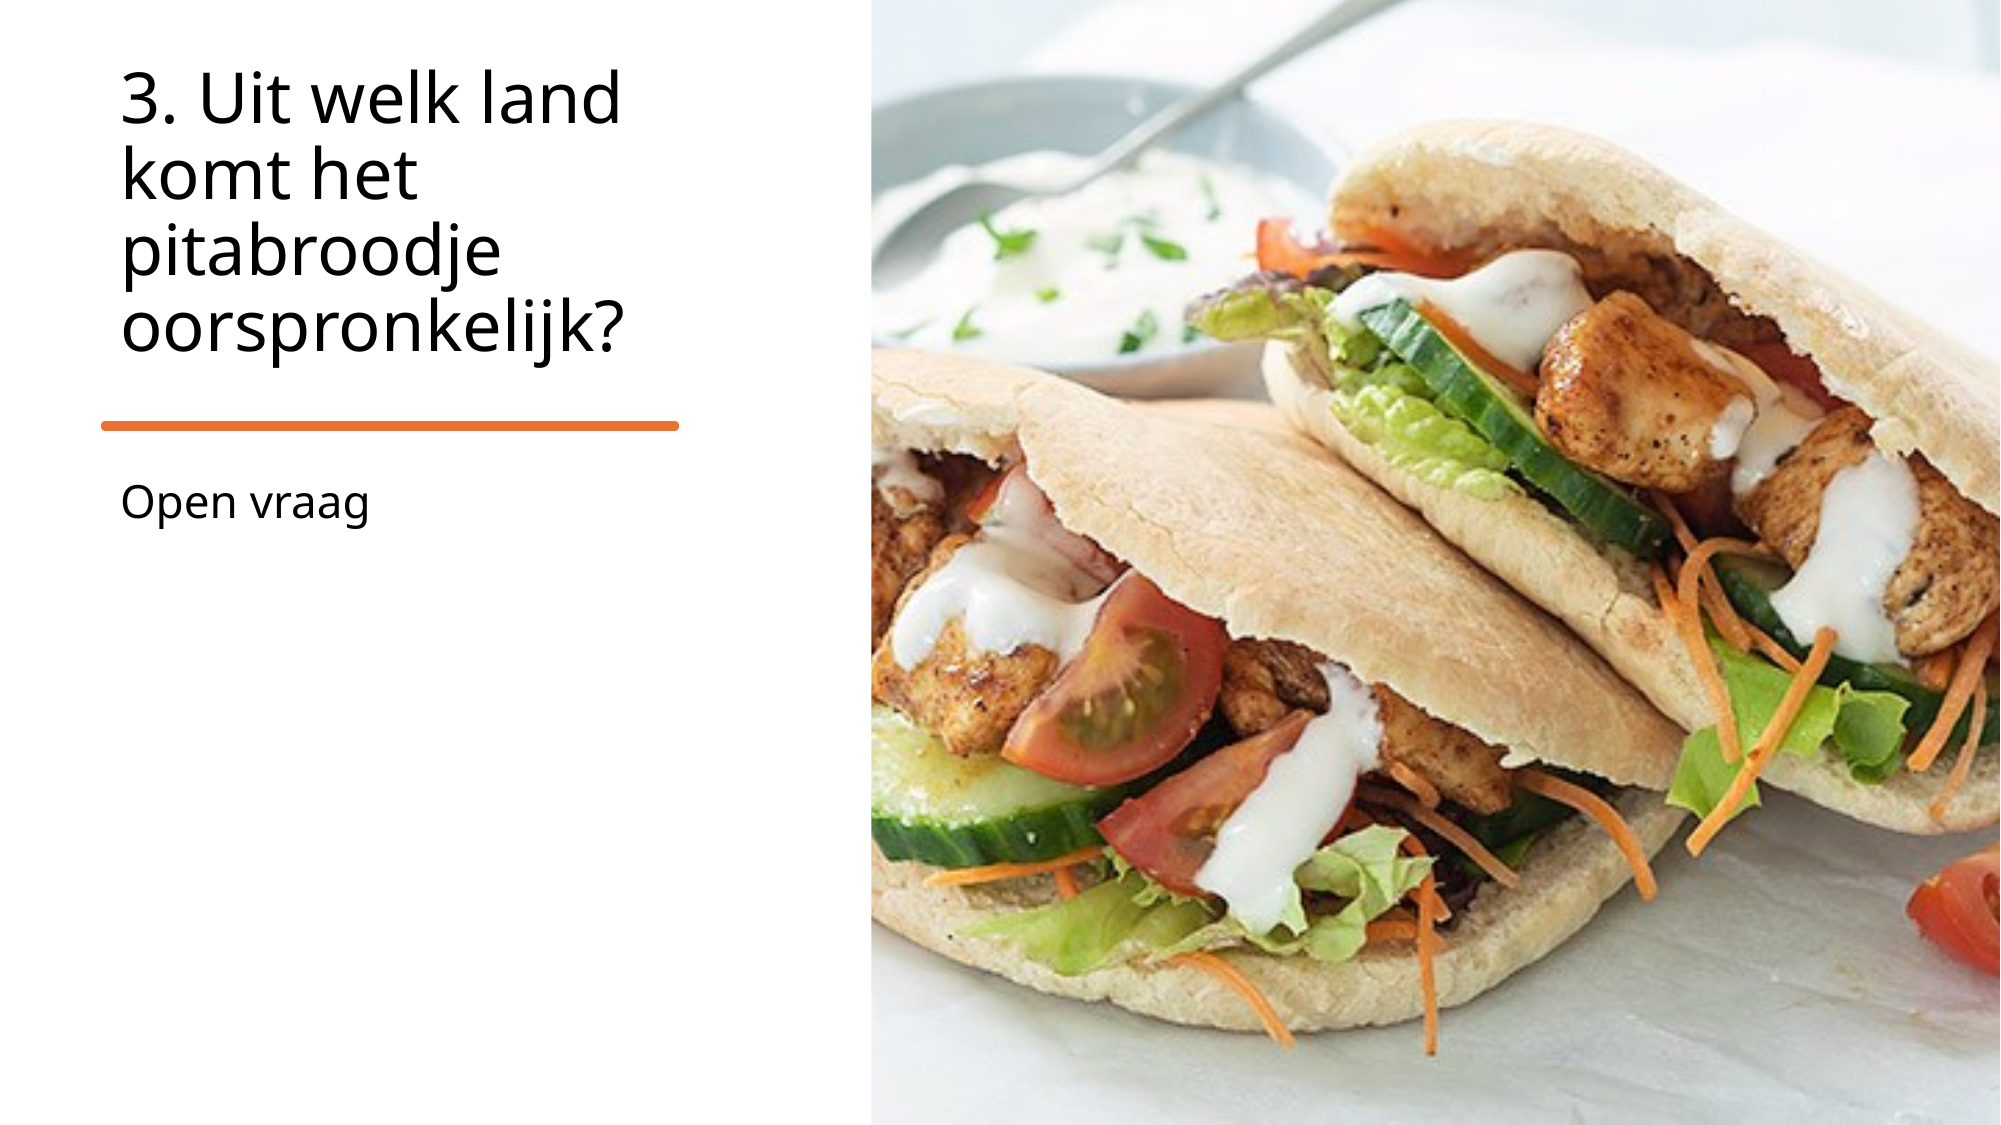

# 3. Uit welk land komt het pitabroodje oorspronkelijk?
Open vraag